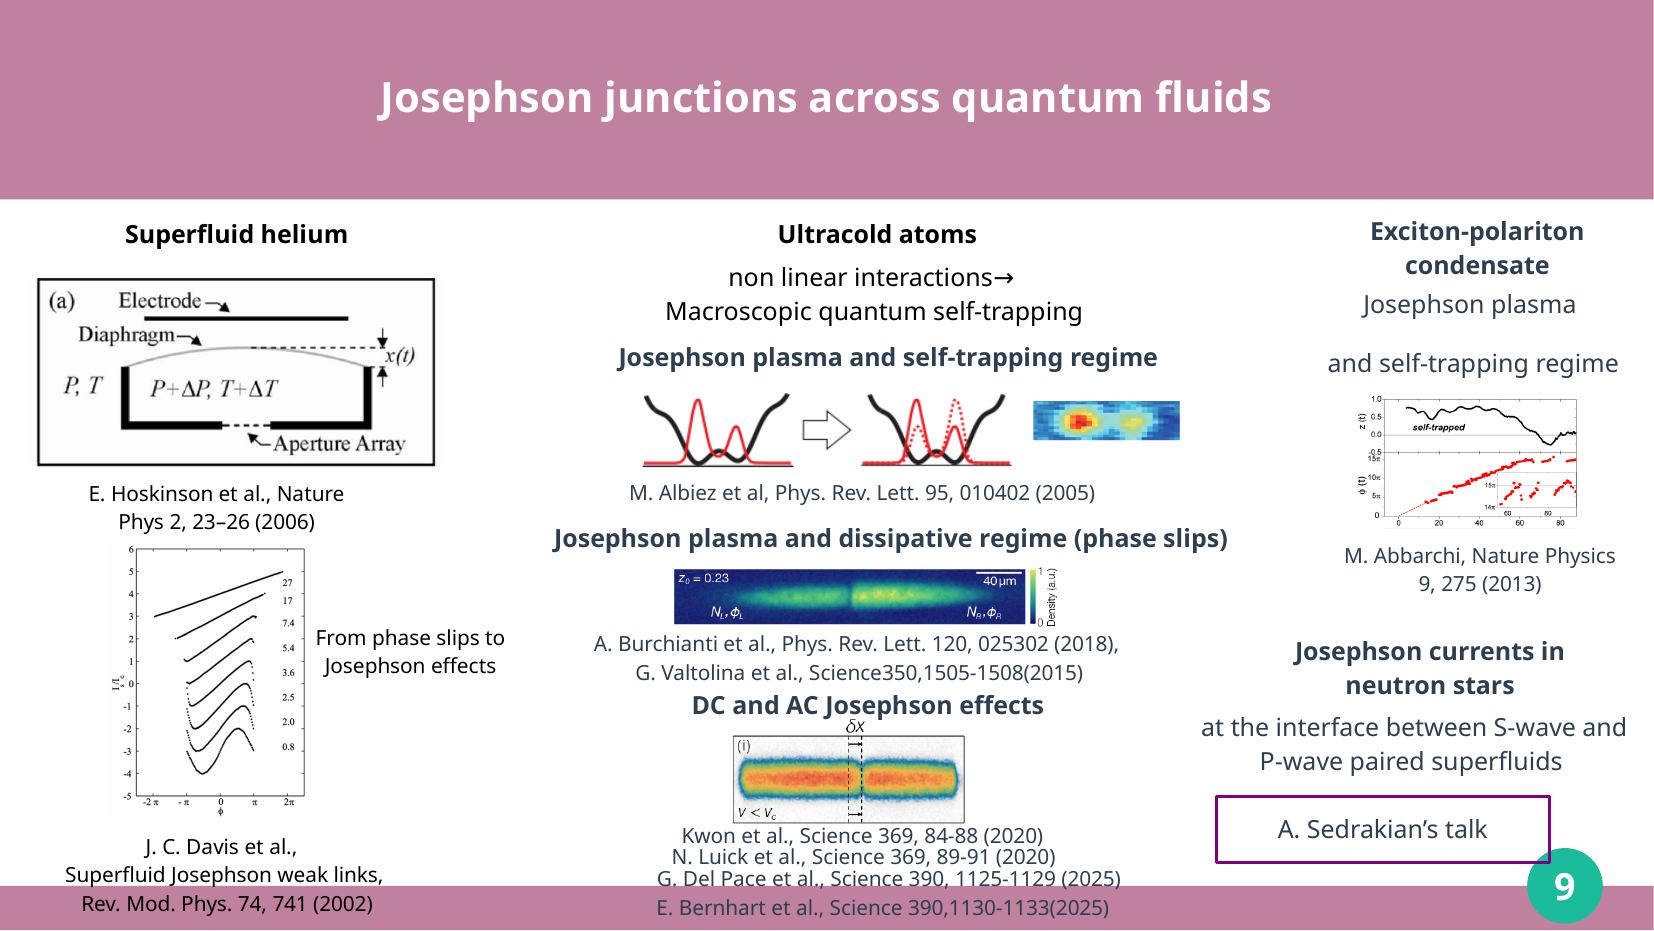

# Josephson junctions across quantum fluids
 Superfluid helium
Ultracold atoms
Exciton-polariton condensate
non linear interactions→
Macroscopic quantum self-trapping
Josephson plasma
and self-trapping regime
Josephson plasma and self-trapping regime
M. Albiez et al, Phys. Rev. Lett. 95, 010402 (2005)
E. Hoskinson et al., Nature Phys 2, 23–26 (2006)
Josephson plasma and dissipative regime (phase slips)
M. Abbarchi, Nature Physics 9, 275 (2013)
From phase slips to Josephson effects
A. Burchianti et al., Phys. Rev. Lett. 120, 025302 (2018),
G. Valtolina et al., Science350,1505-1508(2015)
Josephson currents in neutron stars
DC and AC Josephson effects
 at the interface between S-wave and P-wave paired superfluids
A. Sedrakian’s talk
Kwon et al., Science 369, 84-88 (2020)
N. Luick et al., Science 369, 89-91 (2020)
J. C. Davis et al.,
Superfluid Josephson weak links,
 Rev. Mod. Phys. 74, 741 (2002)
G. Del Pace et al., Science 390, 1125-1129 (2025)
E. Bernhart et al., Science 390,1130-1133(2025)